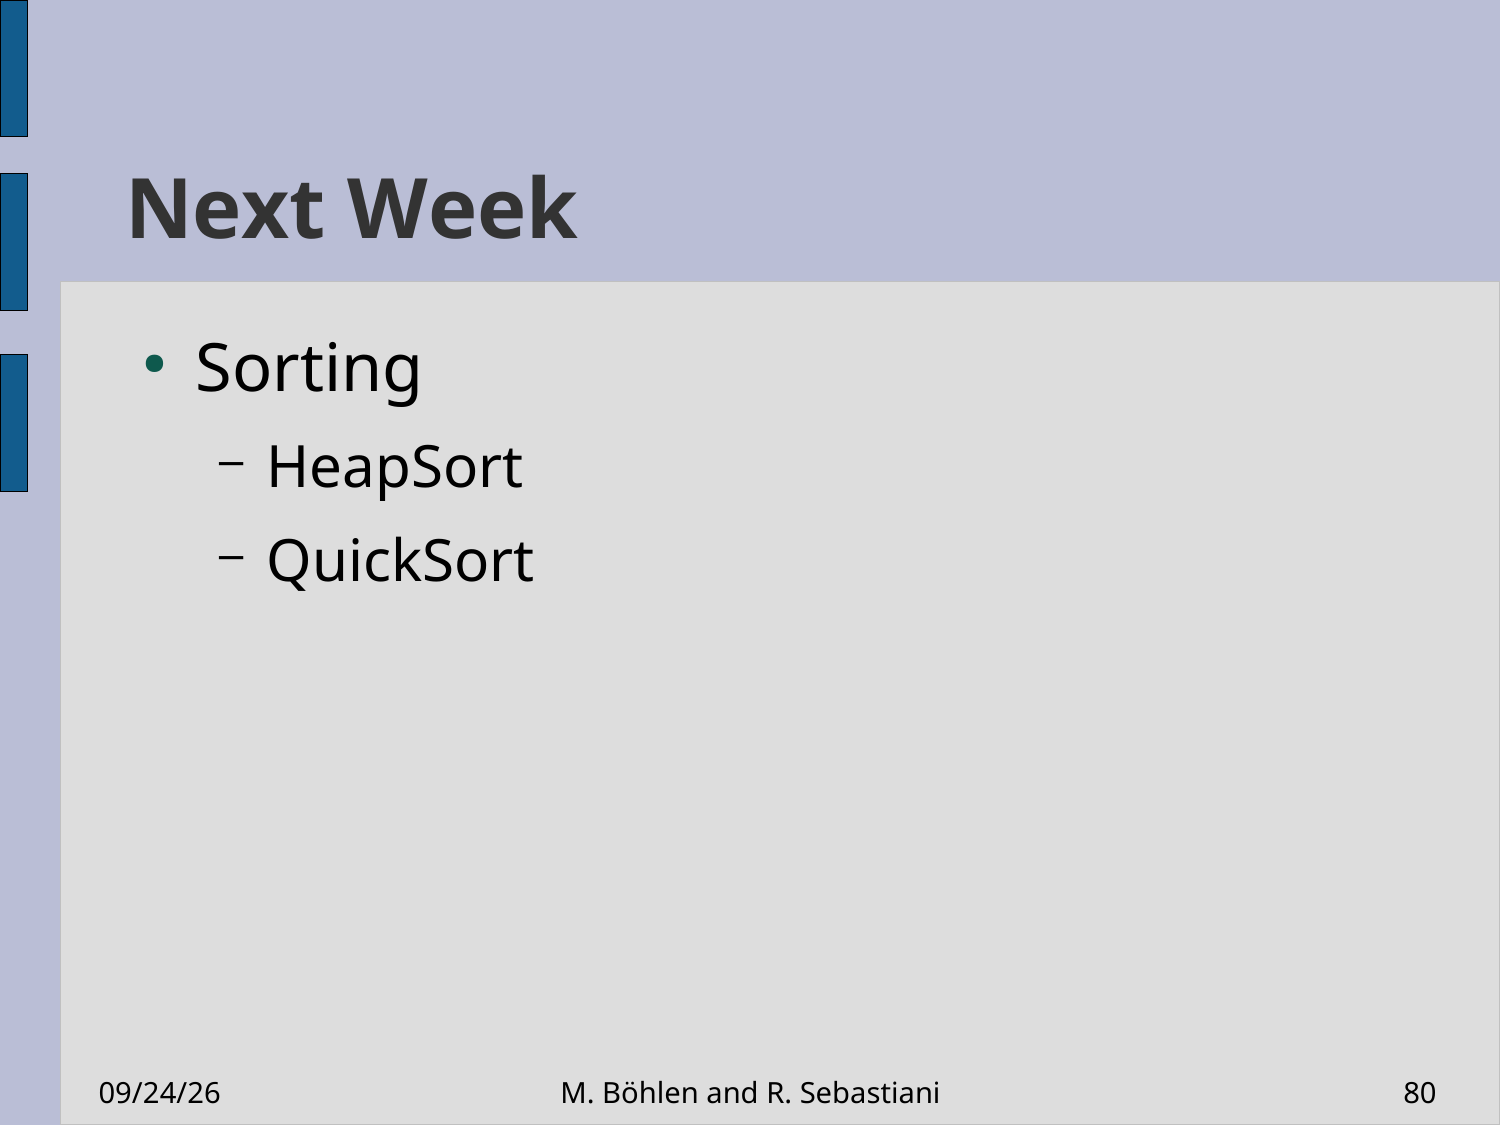

# Next Week
Sorting
HeapSort
QuickSort
M. Böhlen and R. Sebastiani
80